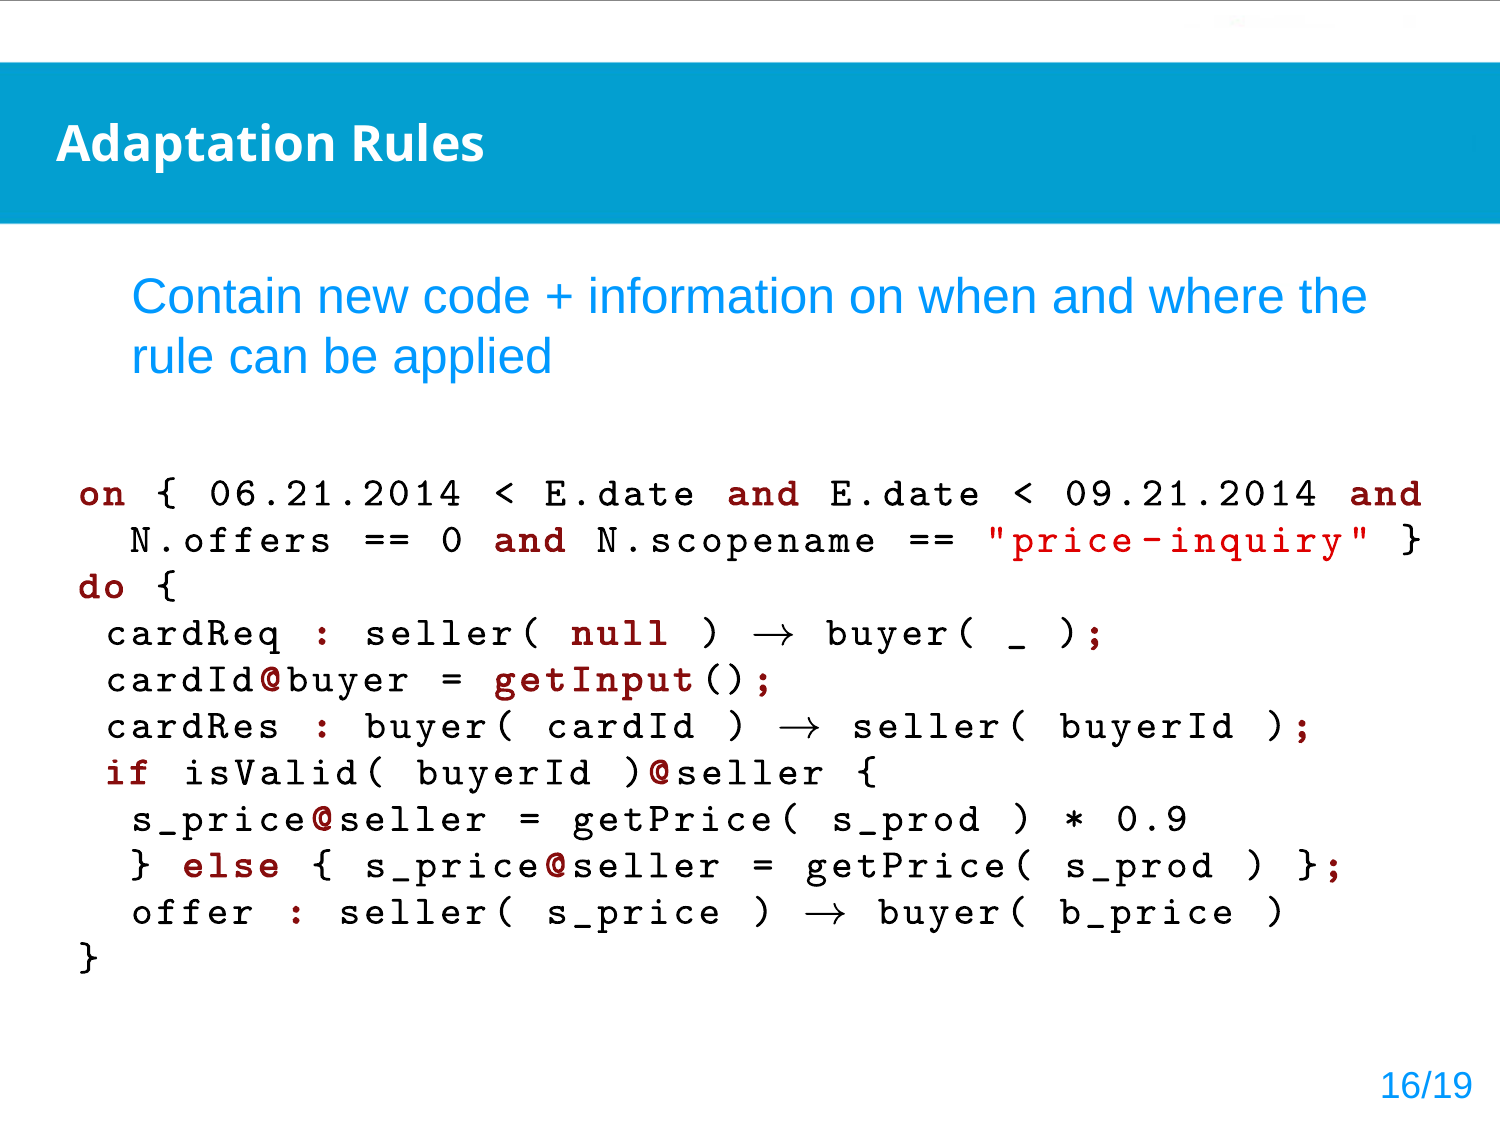

# Adaptation Rules
Contain new code + information on when and where the rule can be applied